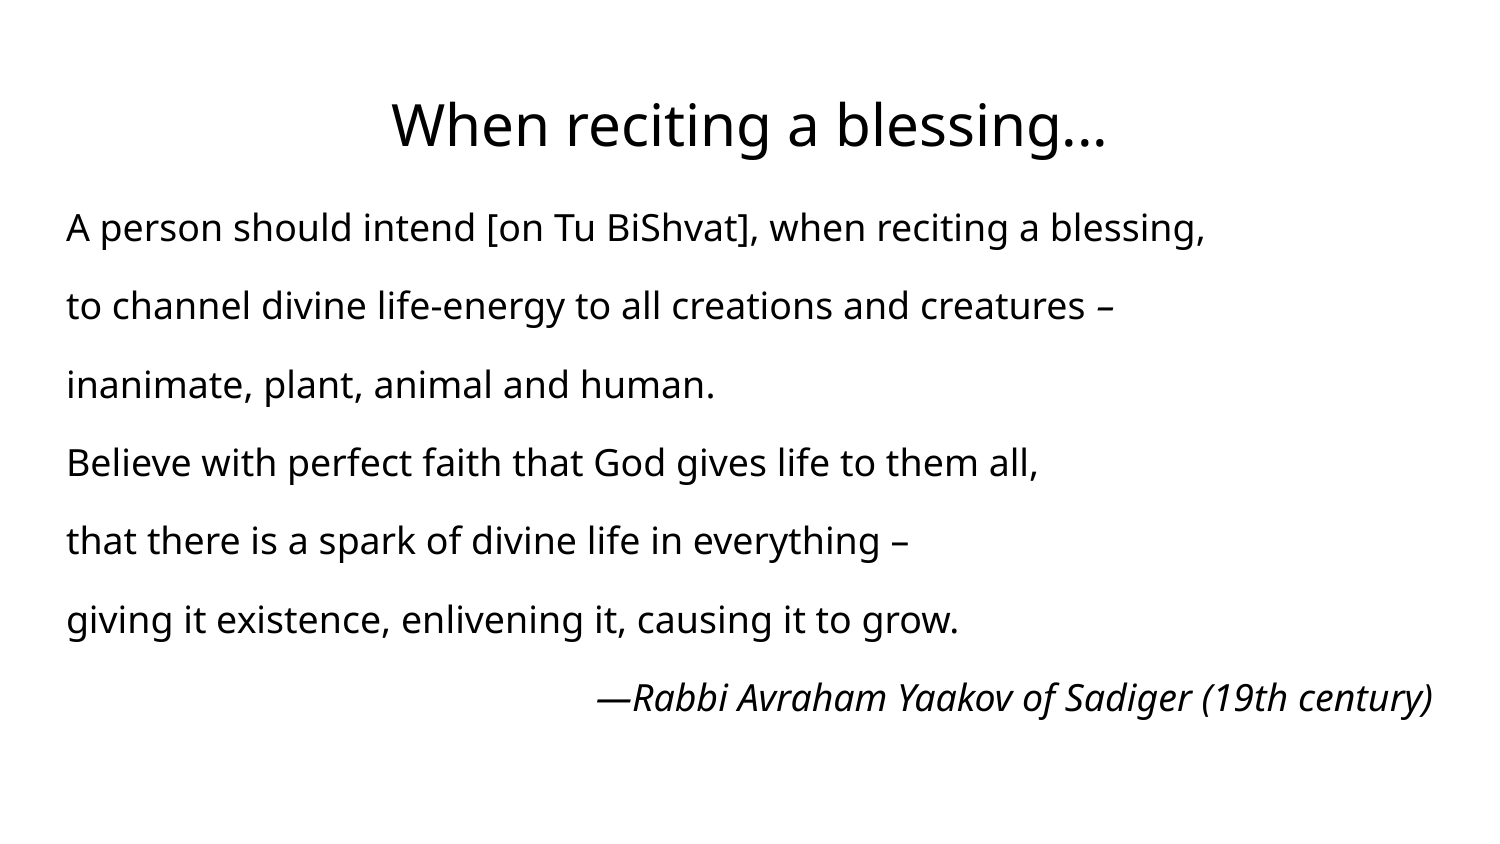

# When reciting a blessing...
A person should intend [on Tu BiShvat], when reciting a blessing,
to channel divine life-energy to all creations and creatures –
inanimate, plant, animal and human.
Believe with perfect faith that God gives life to them all,
that there is a spark of divine life in everything –
giving it existence, enlivening it, causing it to grow.
		—Rabbi Avraham Yaakov of Sadiger (19th century)